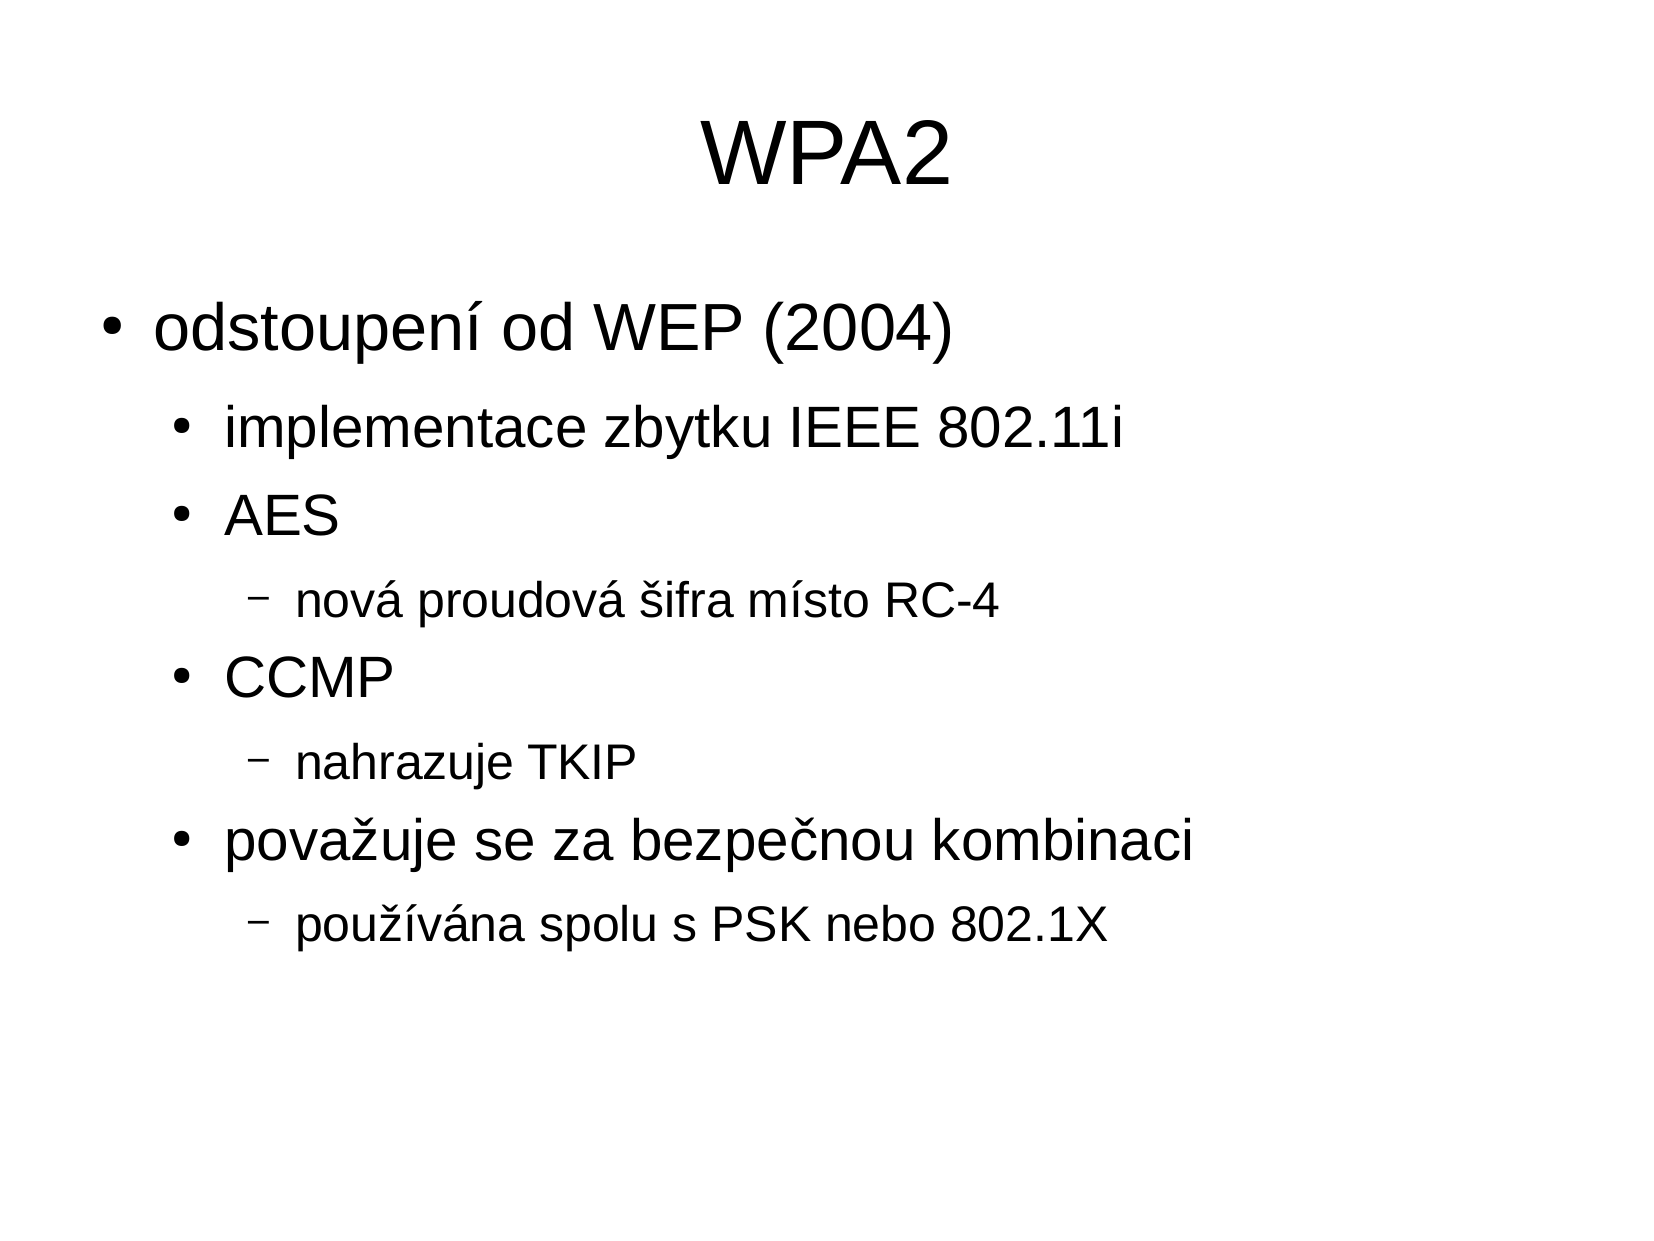

# WPA2
odstoupení od WEP (2004)
implementace zbytku IEEE 802.11i
AES
nová proudová šifra místo RC-4
CCMP
nahrazuje TKIP
považuje se za bezpečnou kombinaci
používána spolu s PSK nebo 802.1X